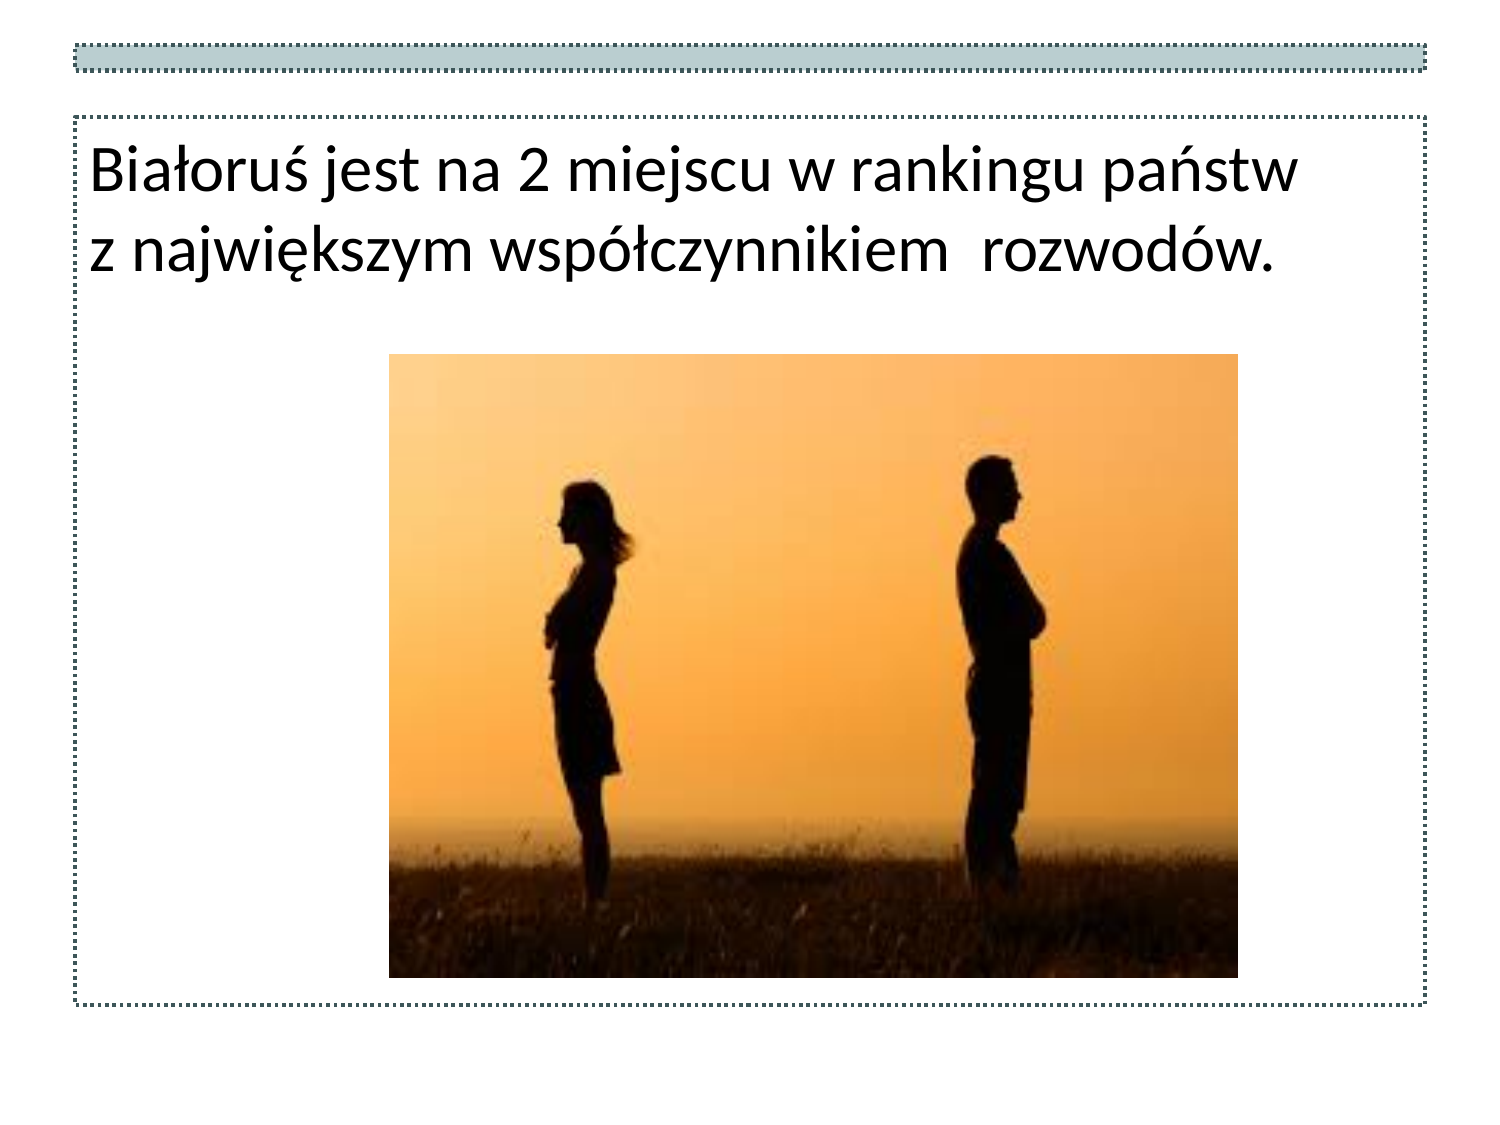

#
Białoruś jest na 2 miejscu w rankingu państw z największym współczynnikiem  rozwodów.